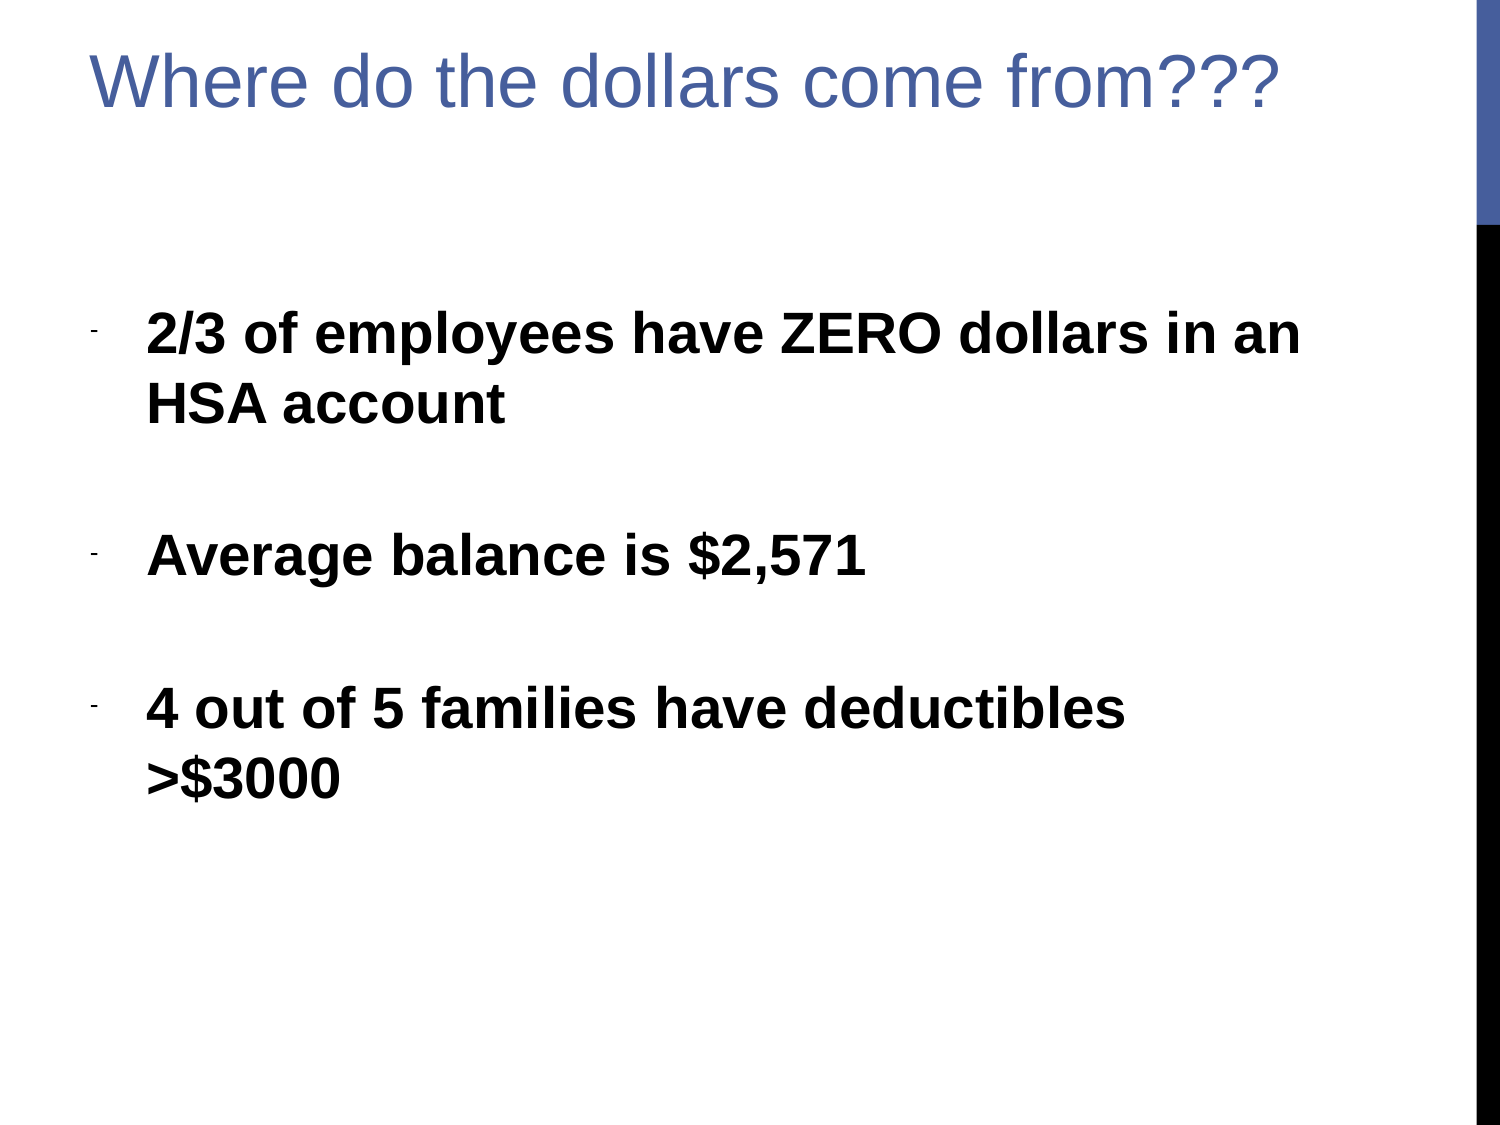

# Where do the dollars come from???
2/3 of employees have ZERO dollars in an HSA account
Average balance is $2,571
4 out of 5 families have deductibles >$3000